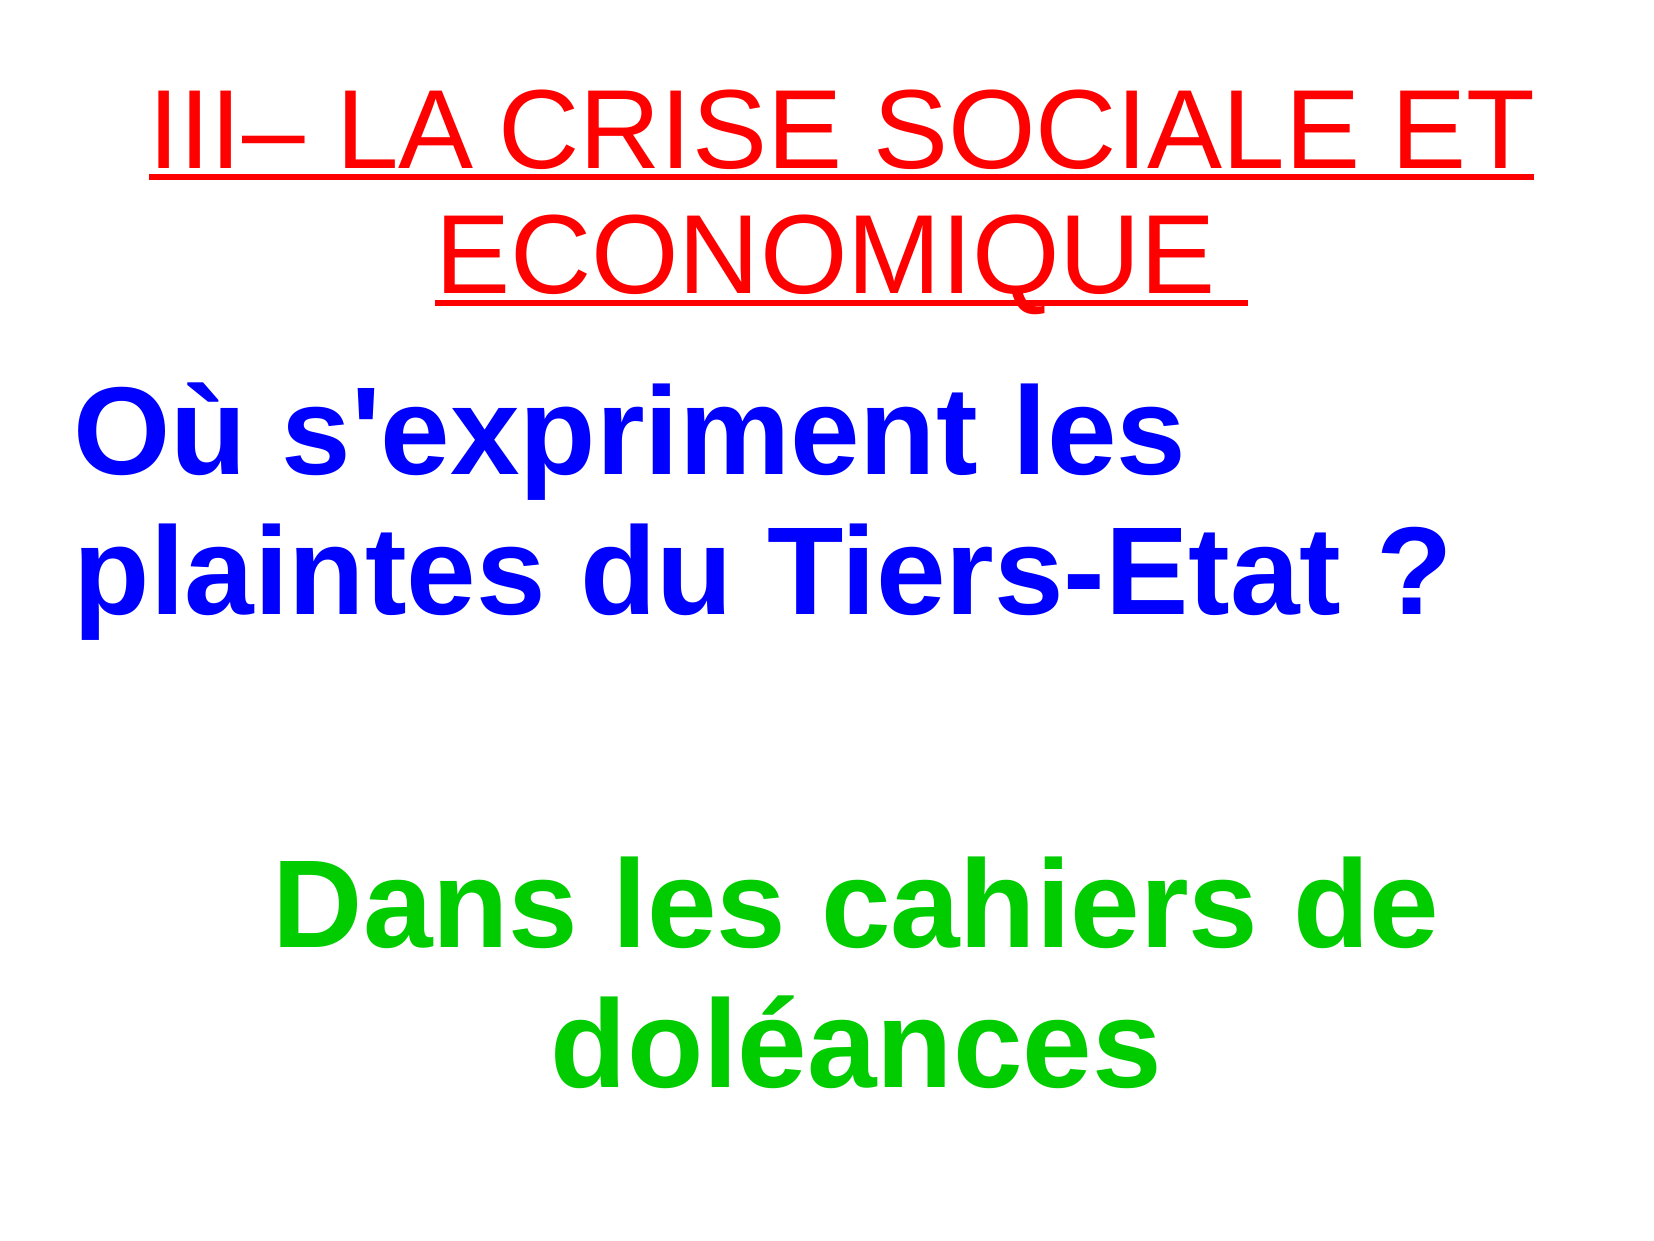

III– LA CRISE SOCIALE ET ECONOMIQUE
Où s'expriment les plaintes du Tiers-Etat ?
Dans les cahiers de doléances